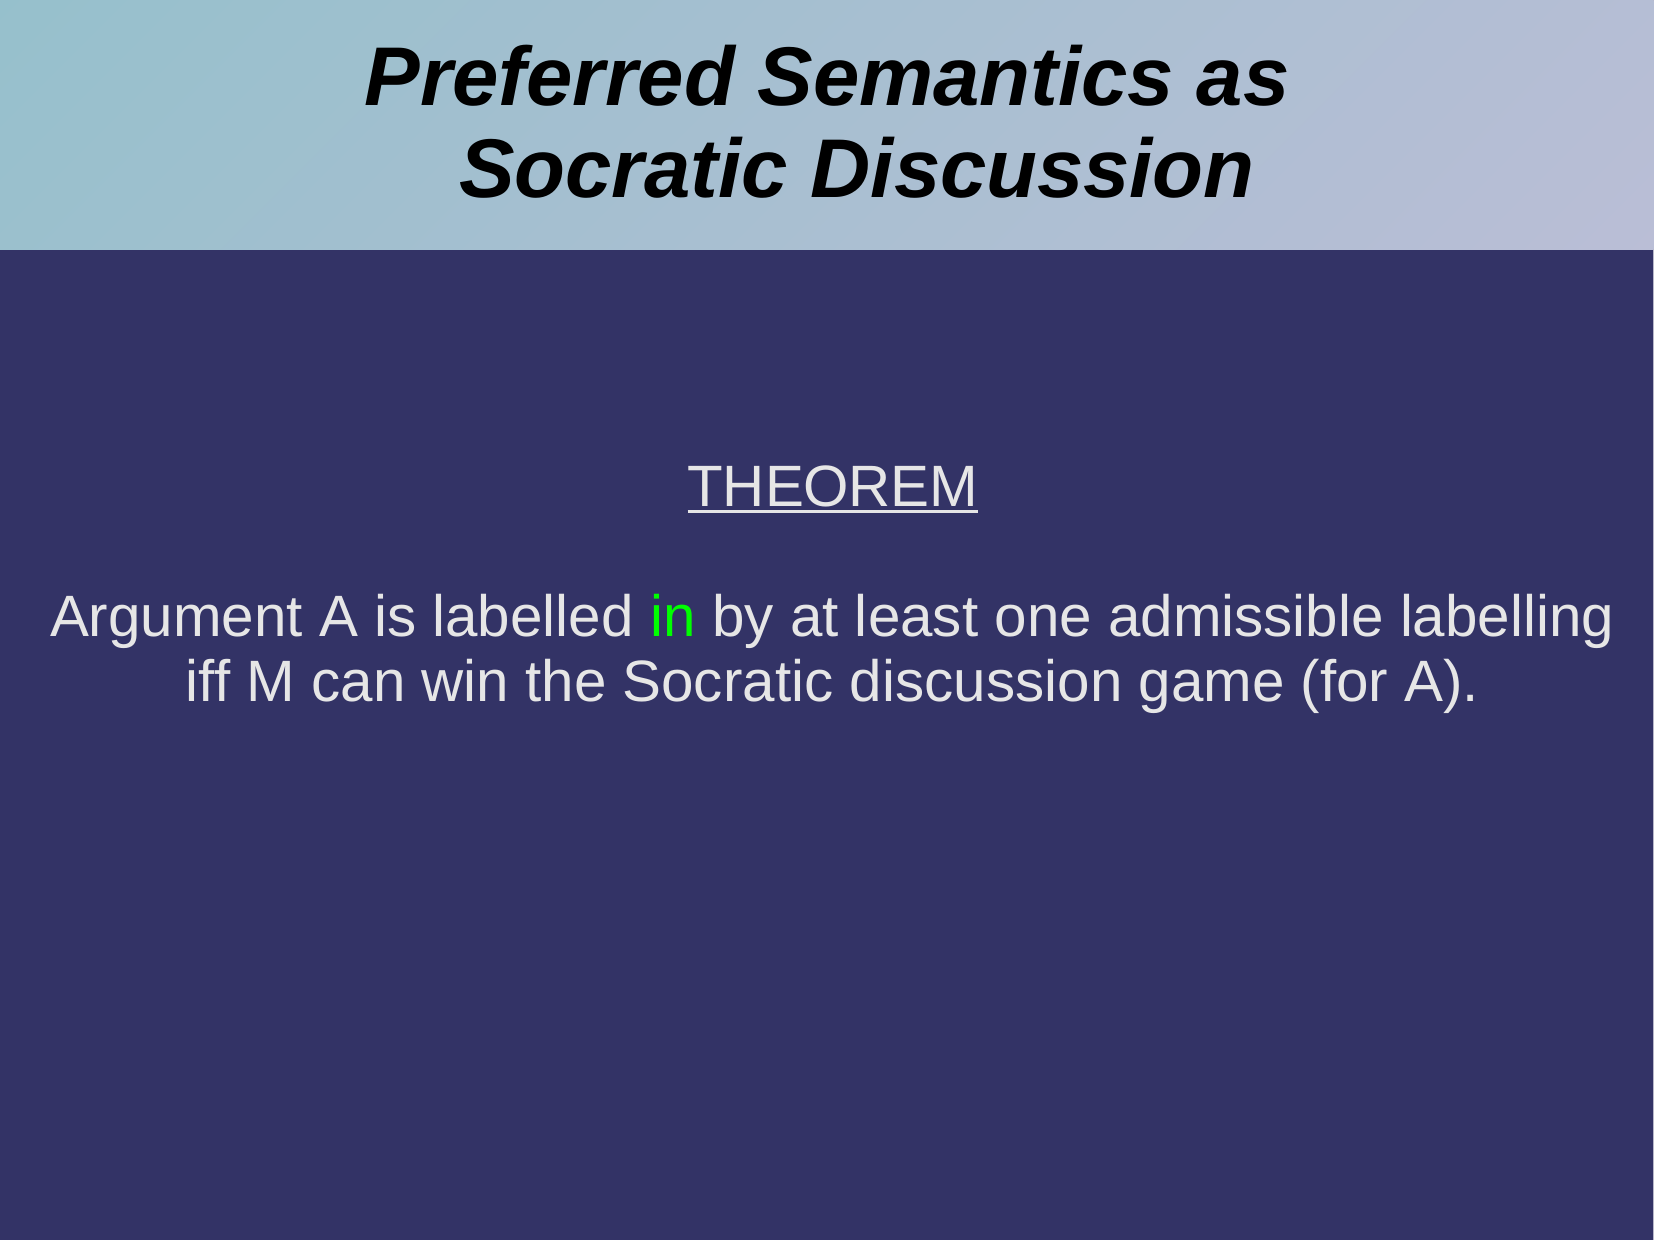

# Preferred Semantics as Socratic Discussion
THEOREM
Argument A is labelled in by at least one admissible labelling
iff M can win the Socratic discussion game (for A).